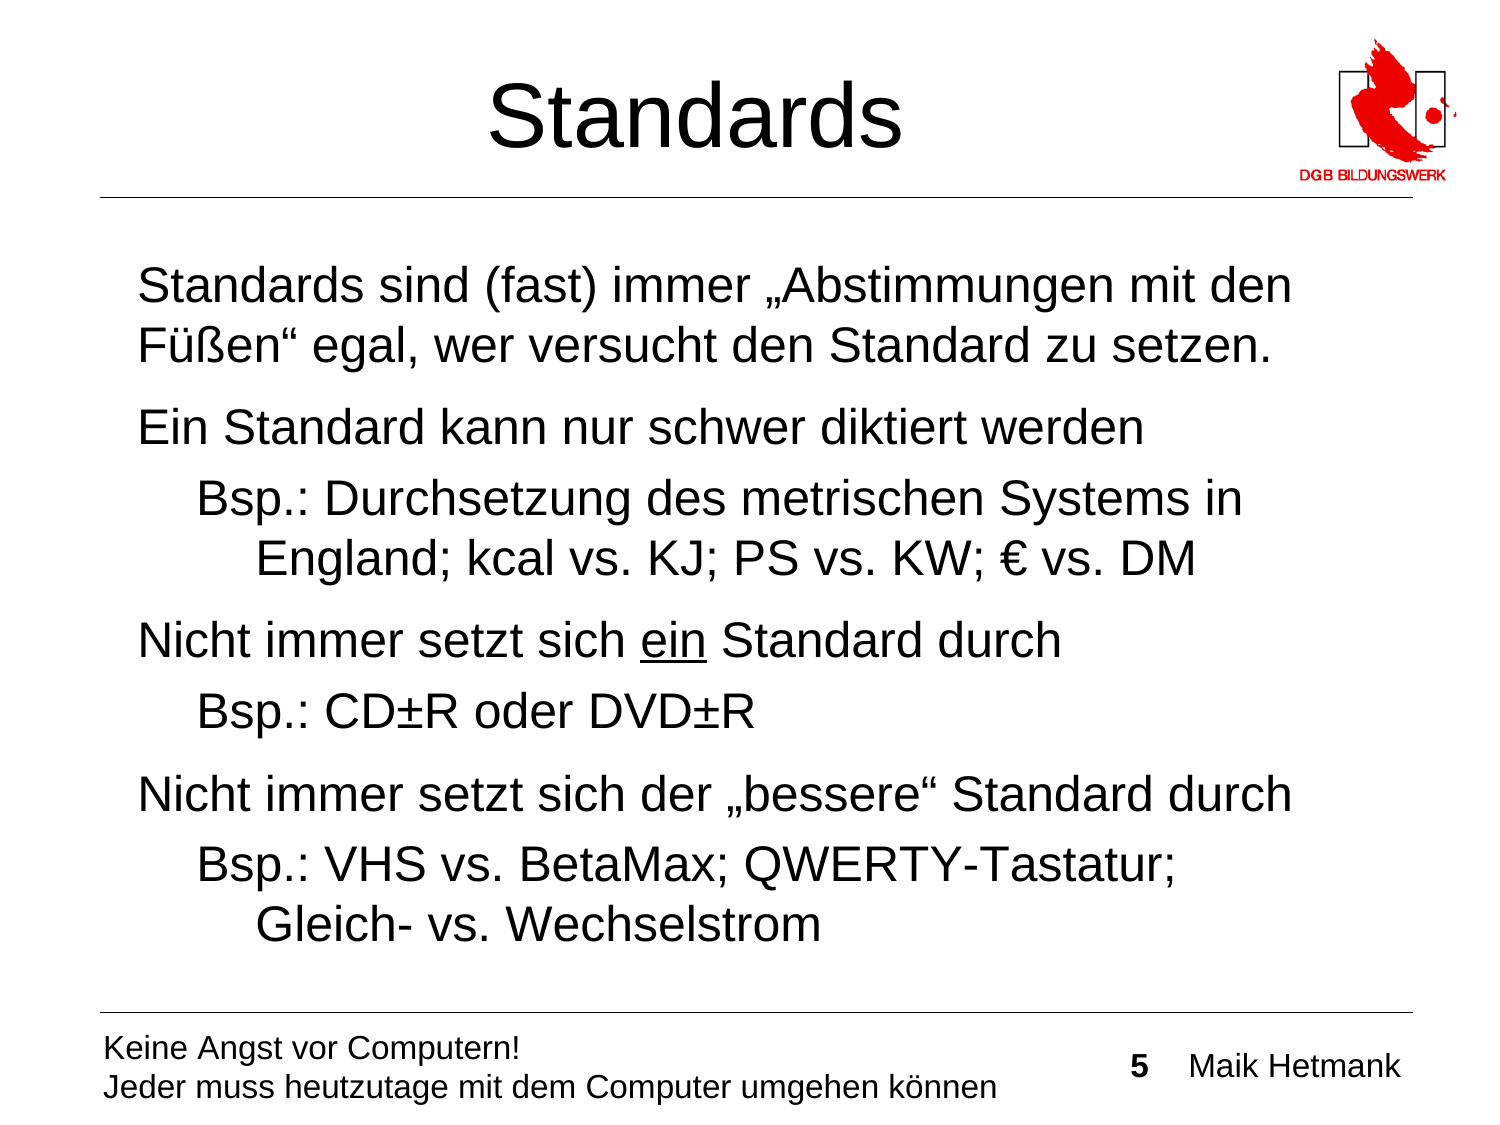

# Standards
Standards sind (fast) immer „Abstimmungen mit den Füßen“ egal, wer versucht den Standard zu setzen.
Ein Standard kann nur schwer diktiert werden
Bsp.: Durchsetzung des metrischen Systems in England; kcal vs. KJ; PS vs. KW; € vs. DM
Nicht immer setzt sich ein Standard durch
Bsp.: CD±R oder DVD±R
Nicht immer setzt sich der „bessere“ Standard durch
Bsp.: VHS vs. BetaMax; QWERTY-Tastatur;
Gleich- vs. Wechselstrom